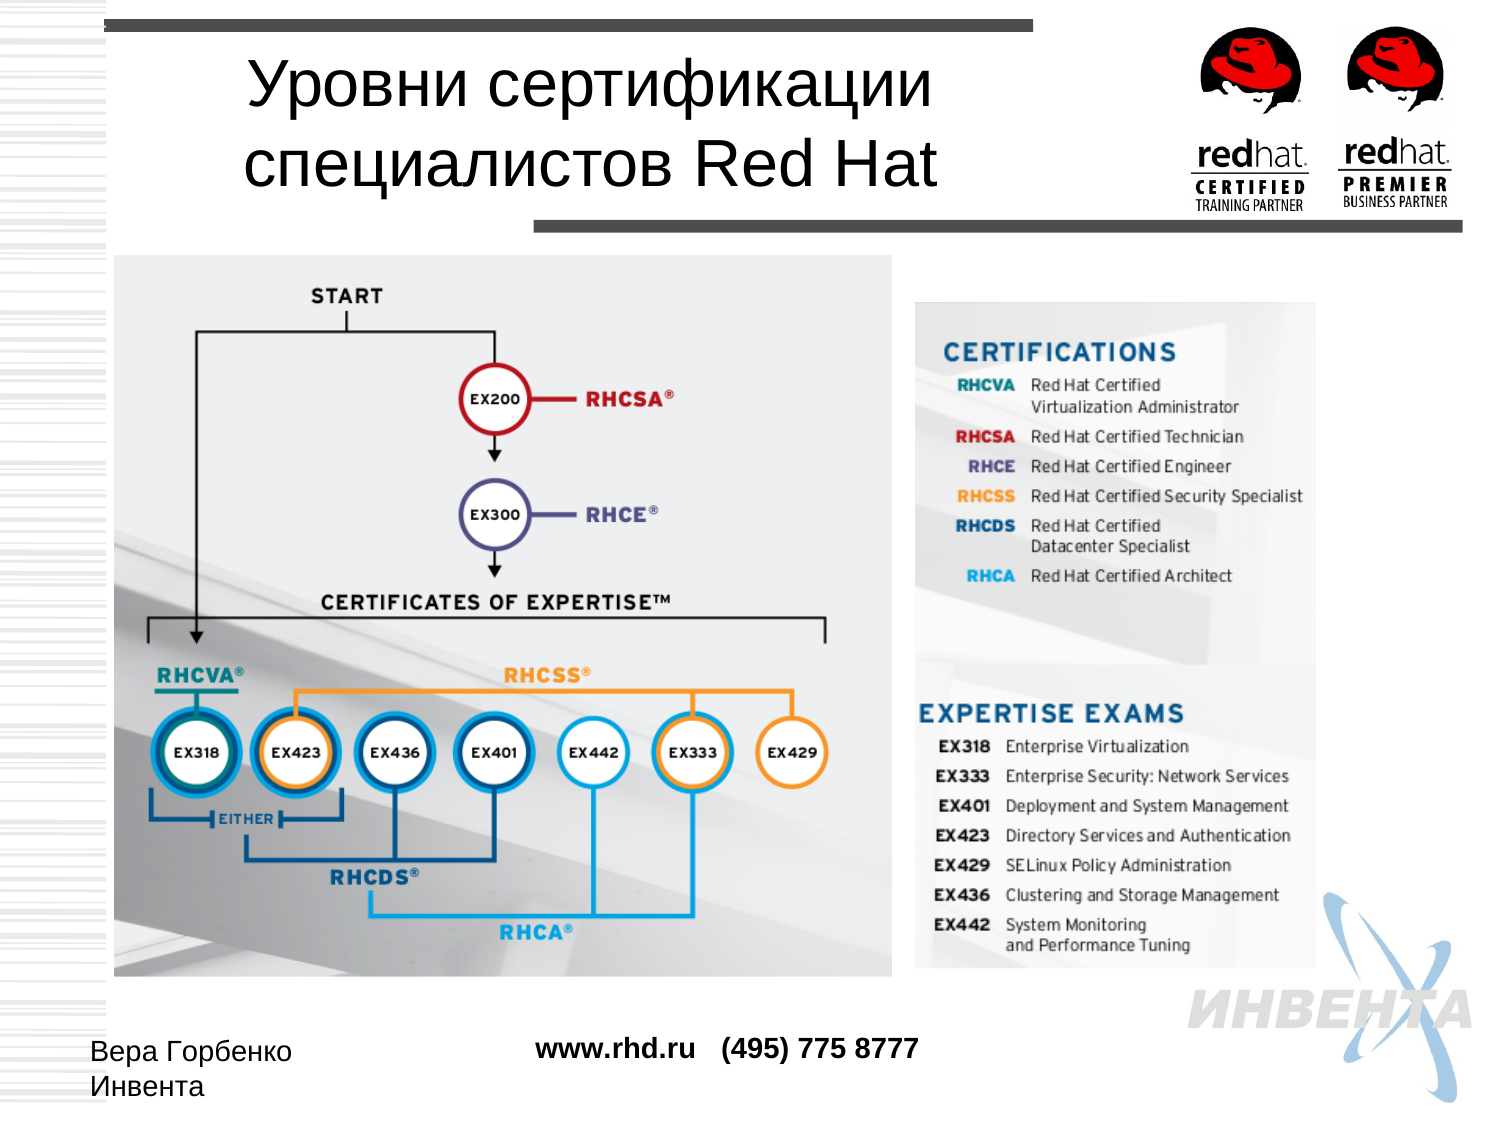

# Уровни сертификации специалистов Red Hat
Вера Горбенко
Инвента
 www.rhd.ru (495) 775 8777